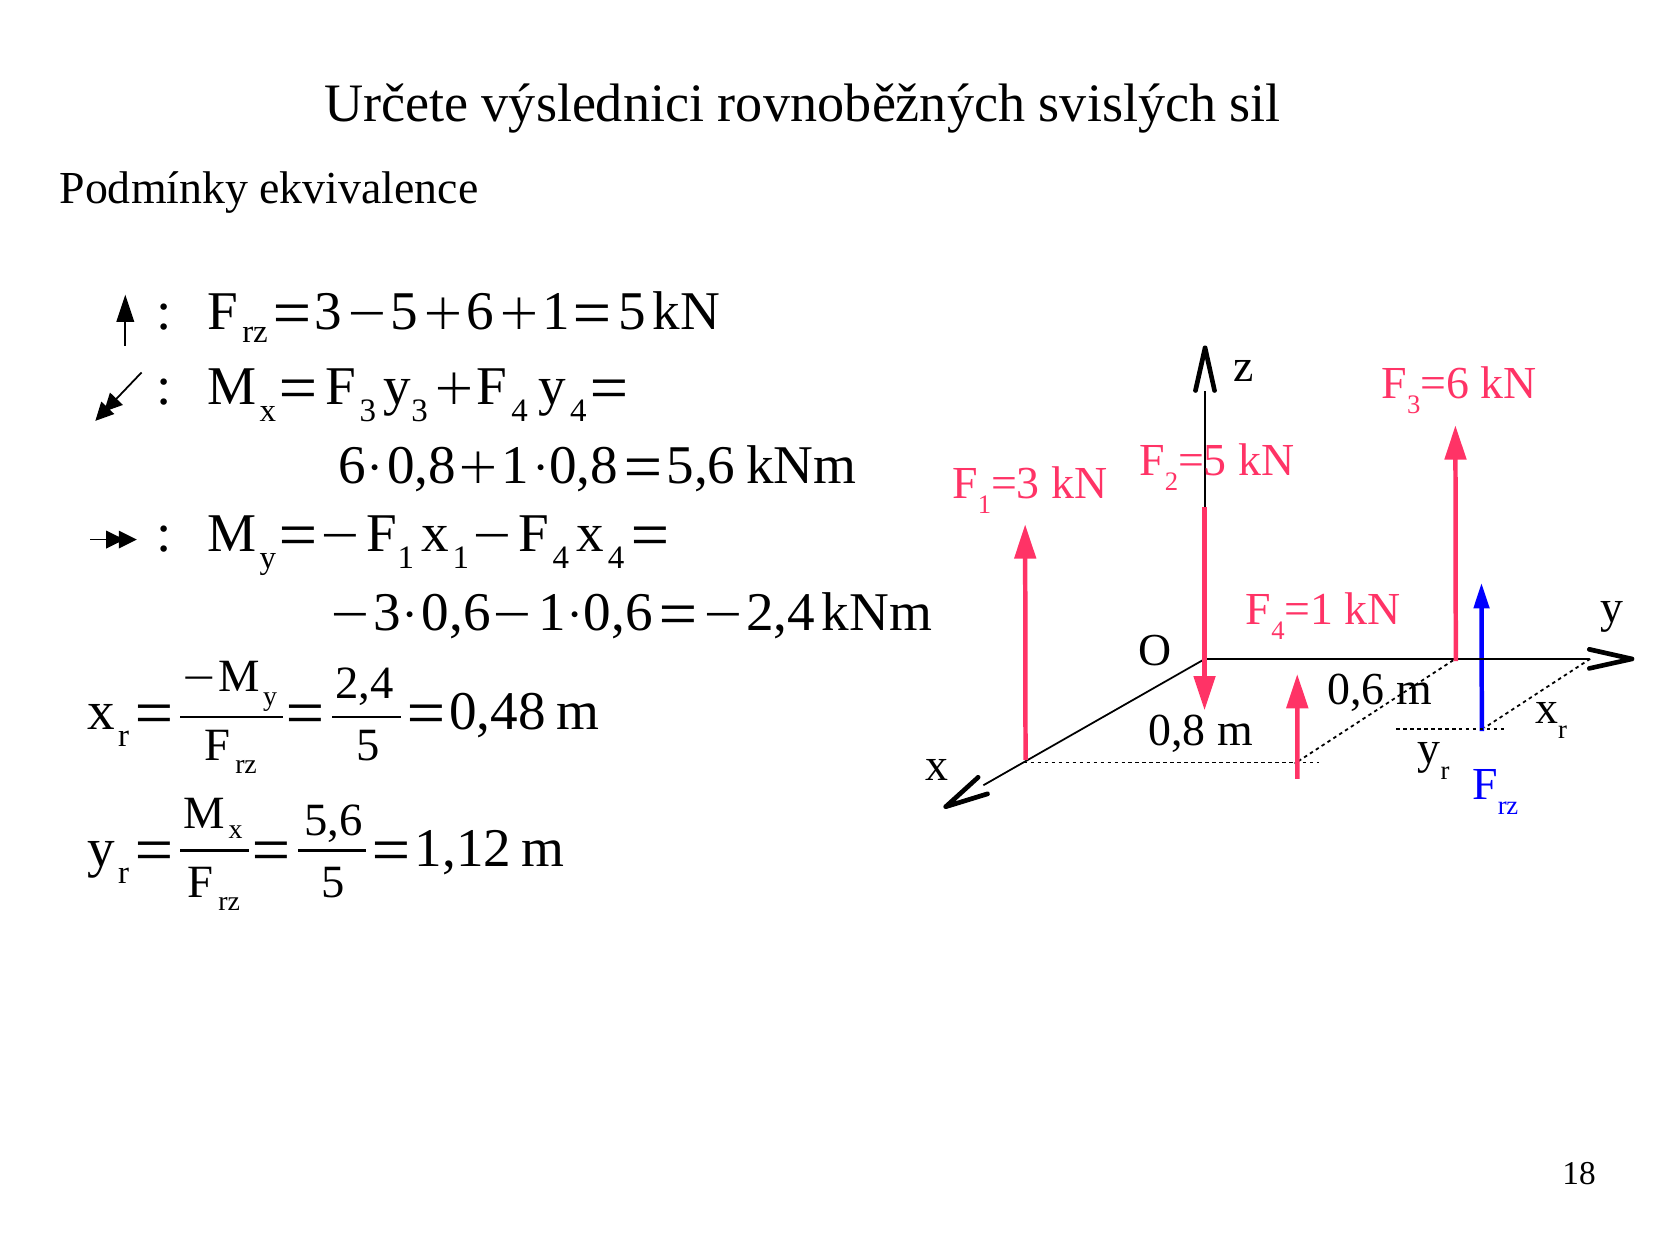

# Určete výslednici rovnoběžných svislých sil
Podmínky ekvivalence
z
F3=6 kN
F2=5 kN
F1=3 kN
y
F4=1 kN
O
0,6 m
xr
0,8 m
yr
x
Frz
18